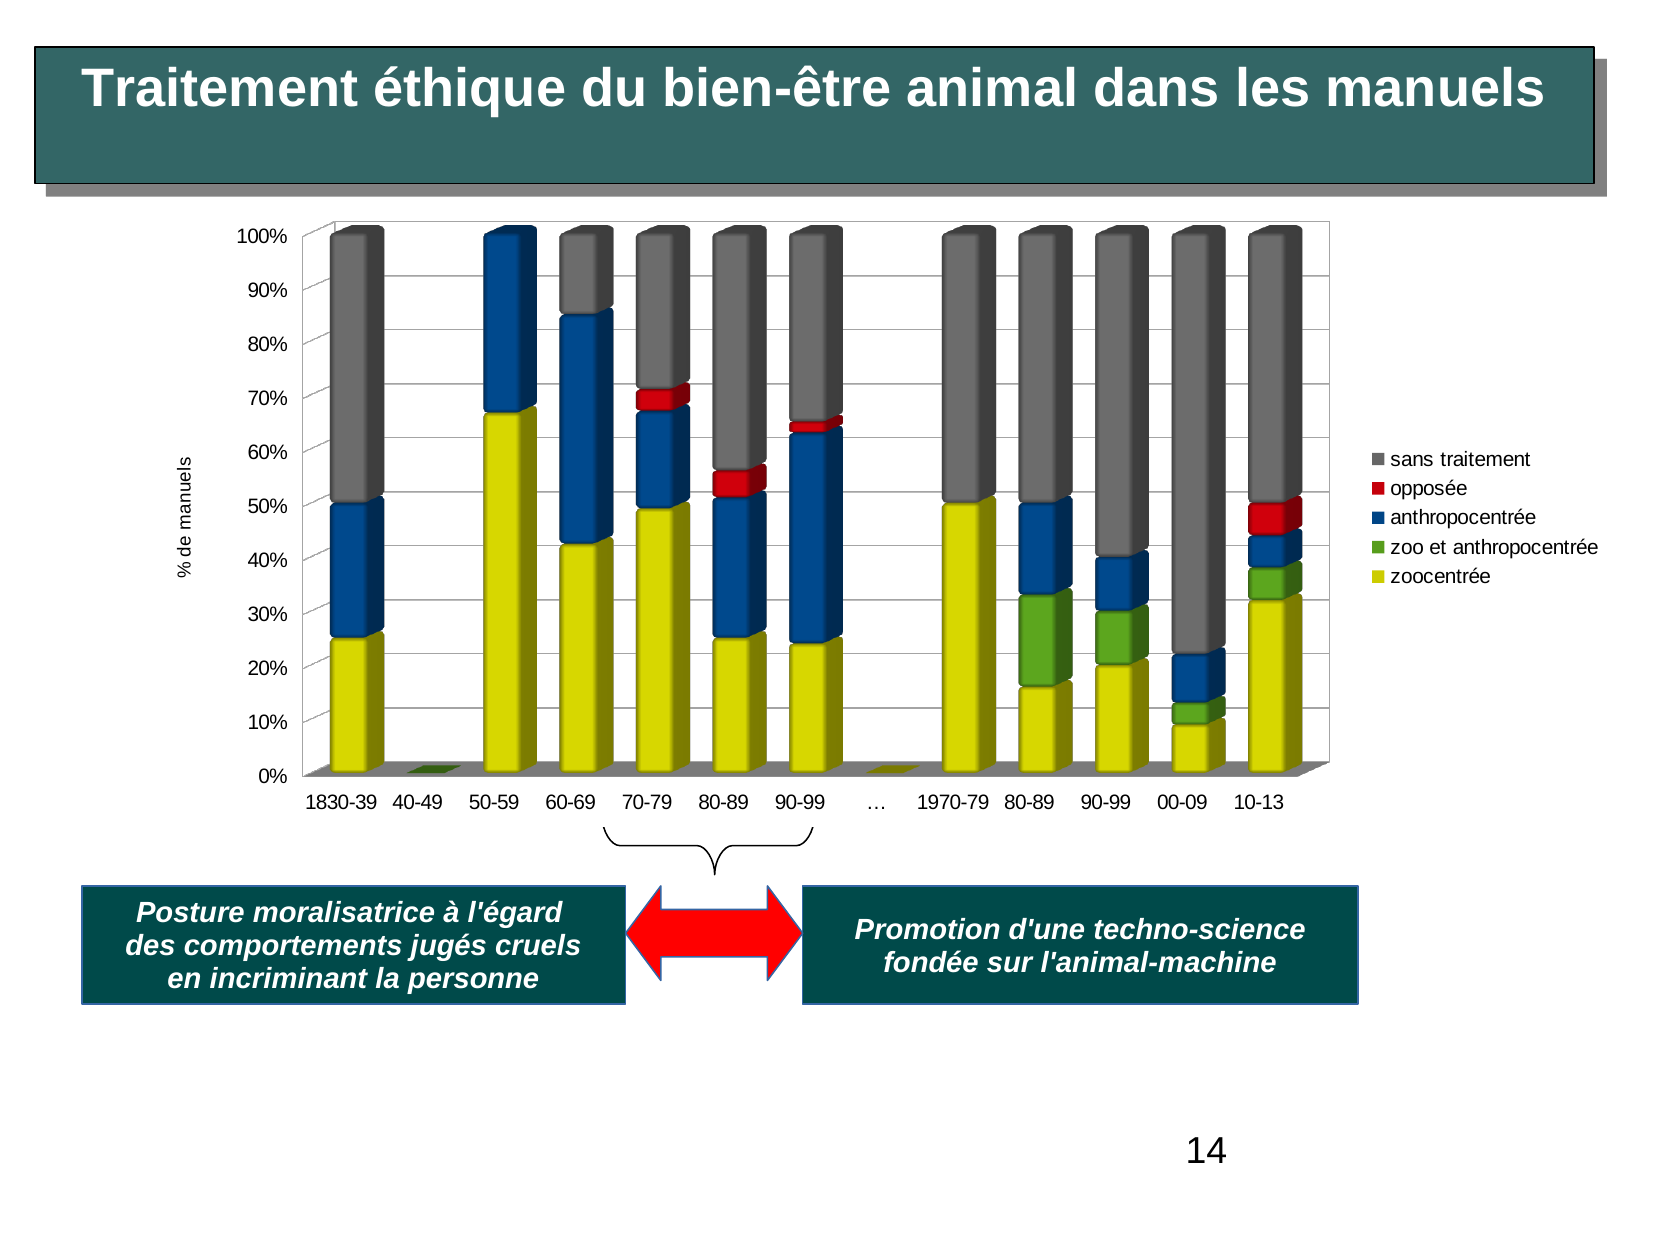

Traitement éthique du bien-être animal dans les manuels
#
[unsupported chart]
Posture moralisatrice à l'égard
des comportements jugés cruels
en incriminant la personne
Promotion d'une techno-science
fondée sur l'animal-machine
14